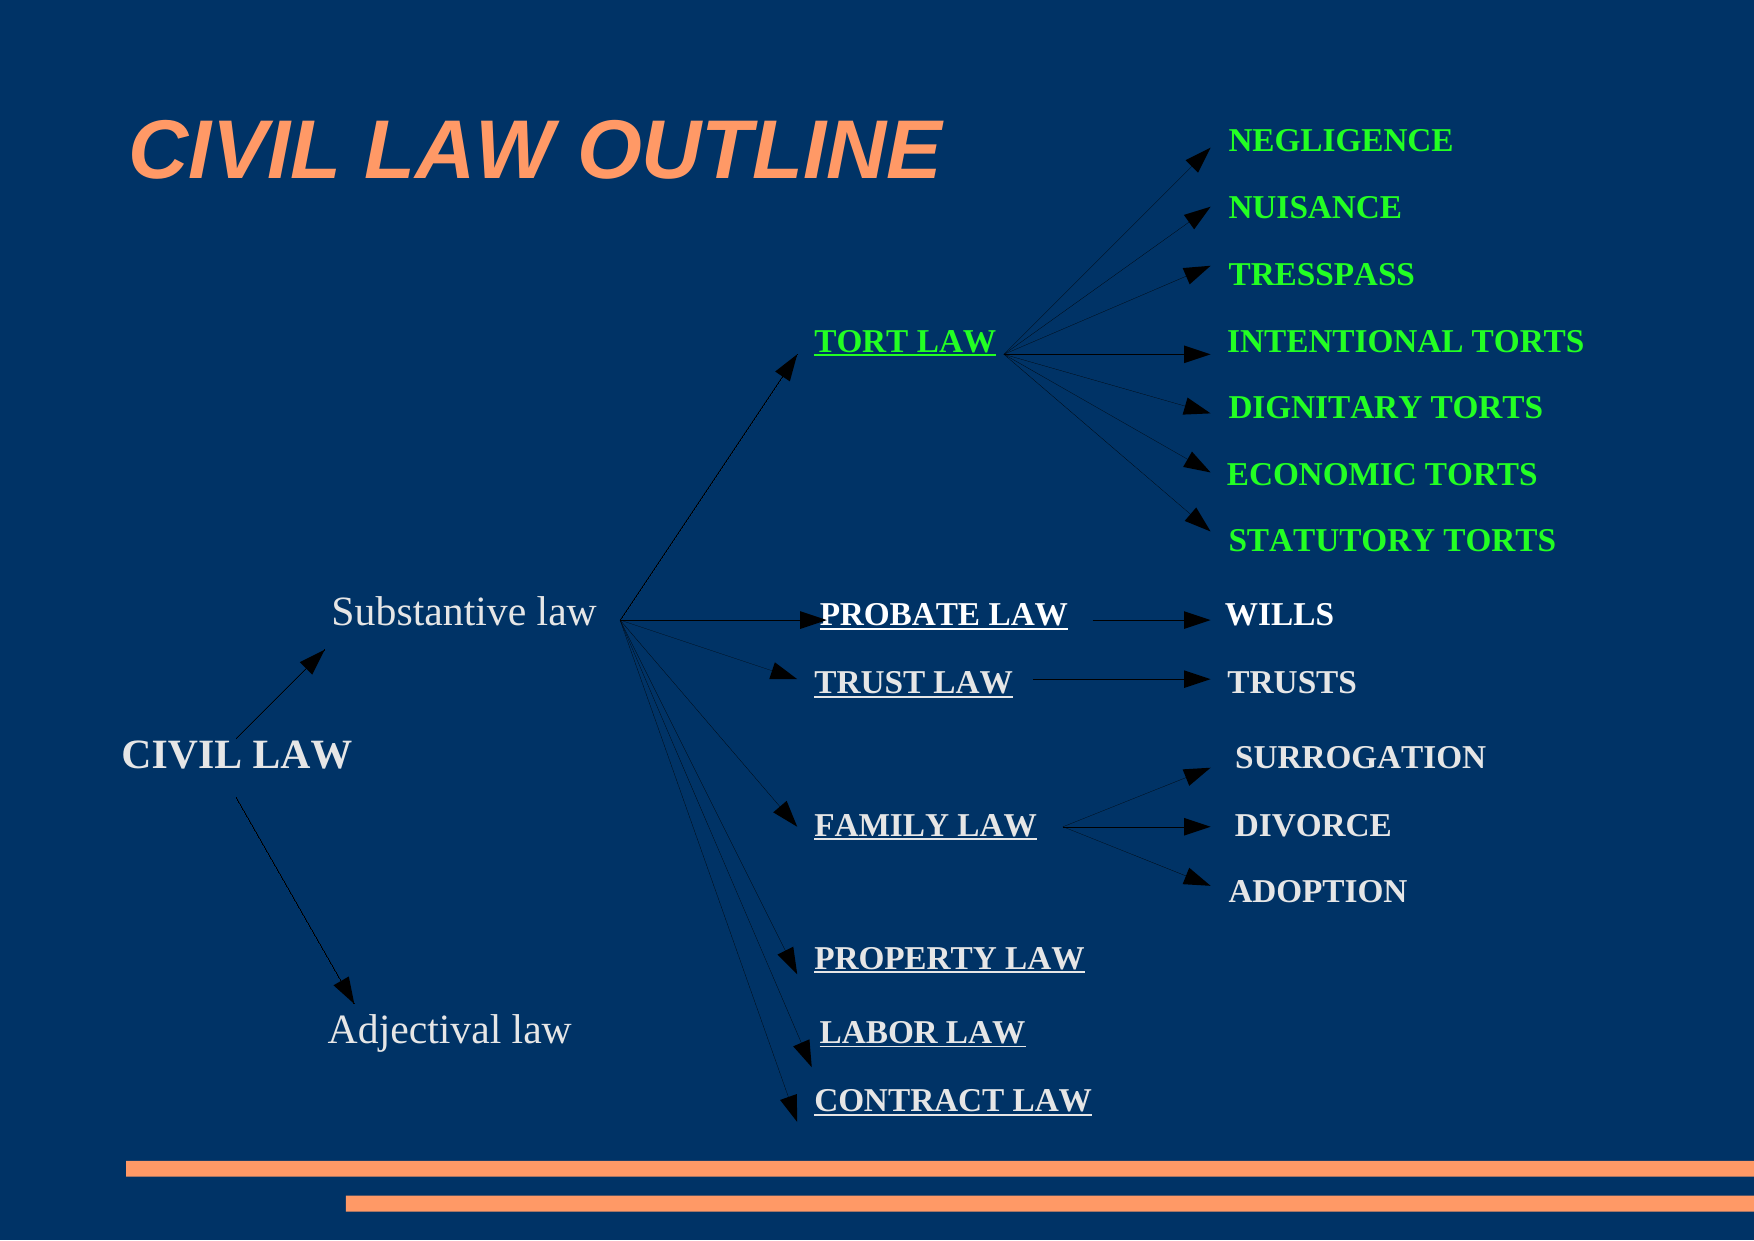

# CIVIL LAW OUTLINE
 	 	NEGLIGENCE
 	 	NUISANCE
 	 	TRESSPASS
 TORT LAW INTENTIONAL TORTS
 		DIGNITARY TORTS
 ECONOMIC TORTS
 		STATUTORY TORTS
 Substantive law PROBATE LAW WILLS
 TRUST LAW TRUSTS
CIVIL LAW SURROGATION
 FAMILY LAW DIVORCE
 		ADOPTION
 PROPERTY LAW
 Adjectival law LABOR LAW
 CONTRACT LAW